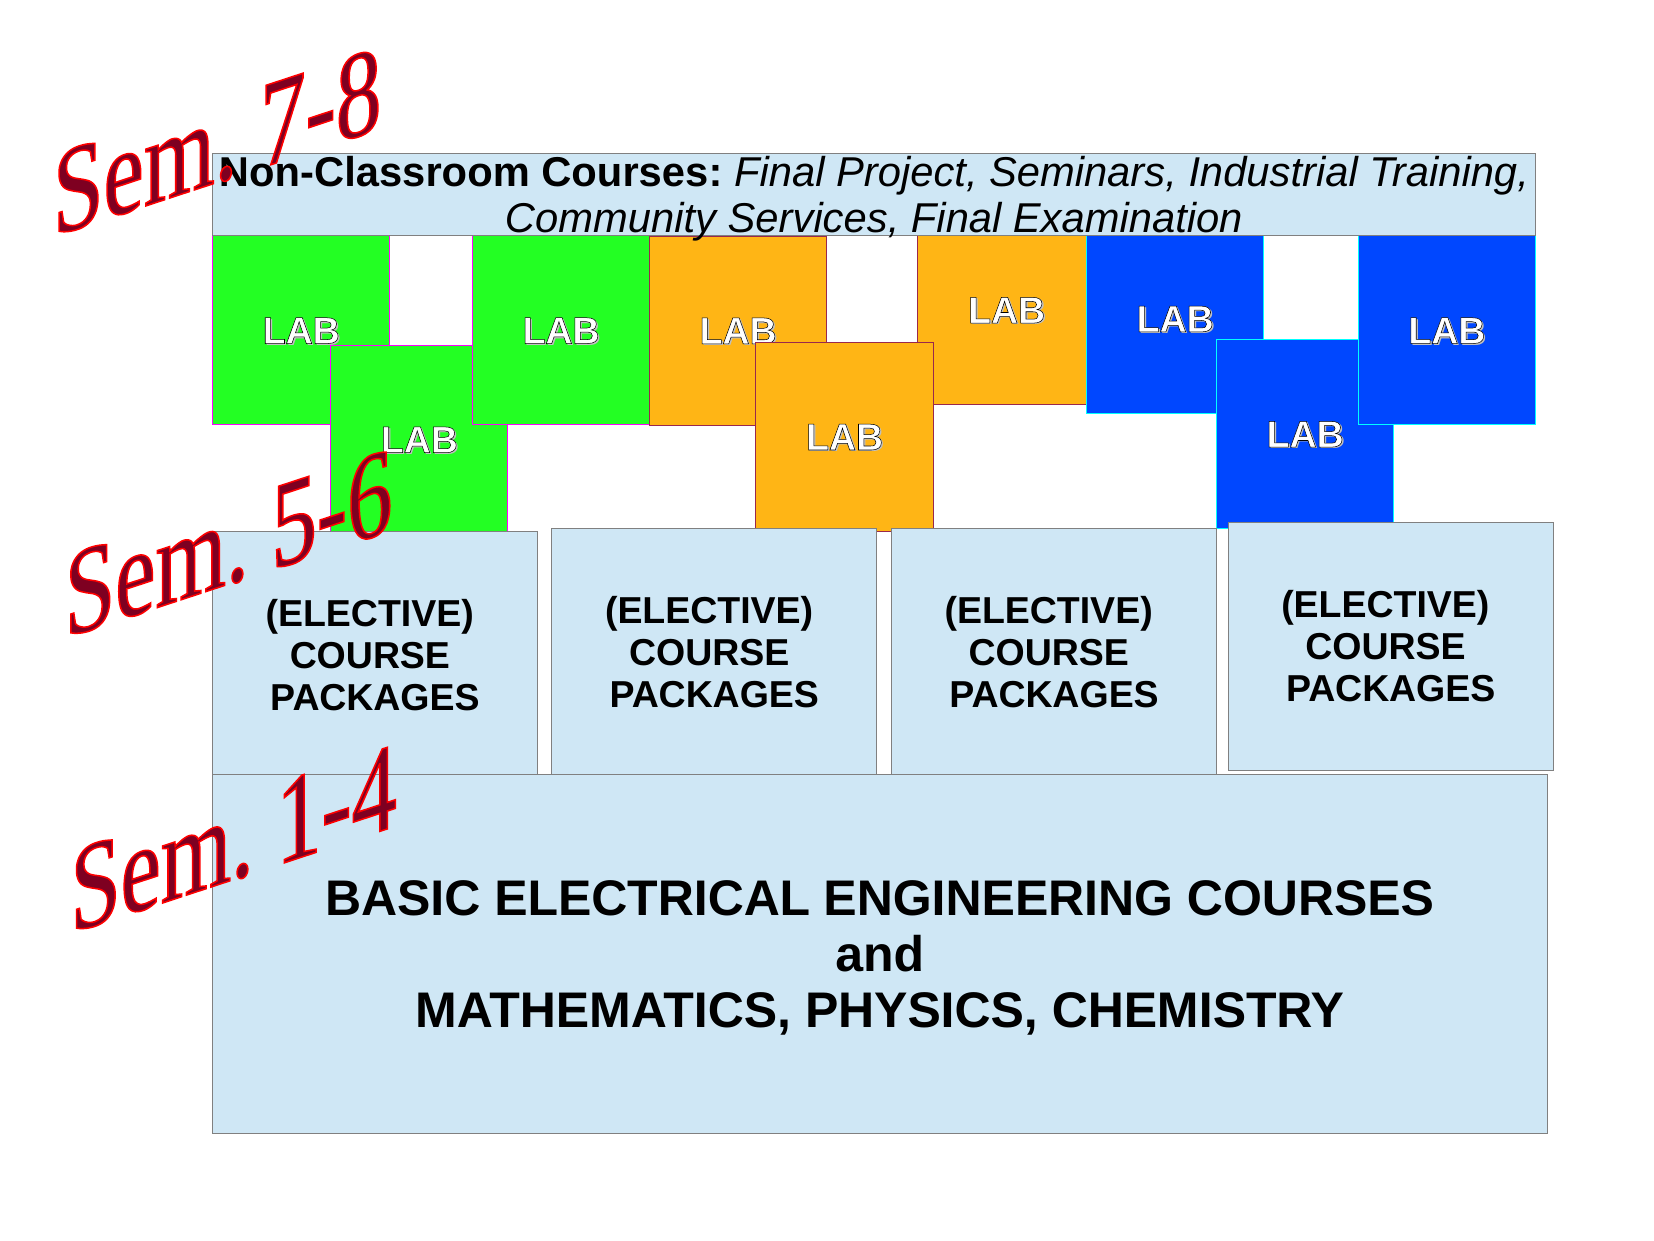

Sem. 7-8
Non-Classroom Courses: Final Project, Seminars, Industrial Training,
Community Services, Final Examination
LAB
LAB
LAB
LAB
LAB
LAB
LAB
LAB
LAB
Sem. 5-6
(ELECTIVE)
COURSE
PACKAGES
(ELECTIVE)
COURSE
PACKAGES
(ELECTIVE)
COURSE
PACKAGES
(ELECTIVE)
COURSE
PACKAGES
Sem. 1-4
BASIC ELECTRICAL ENGINEERING COURSES
and
MATHEMATICS, PHYSICS, CHEMISTRY